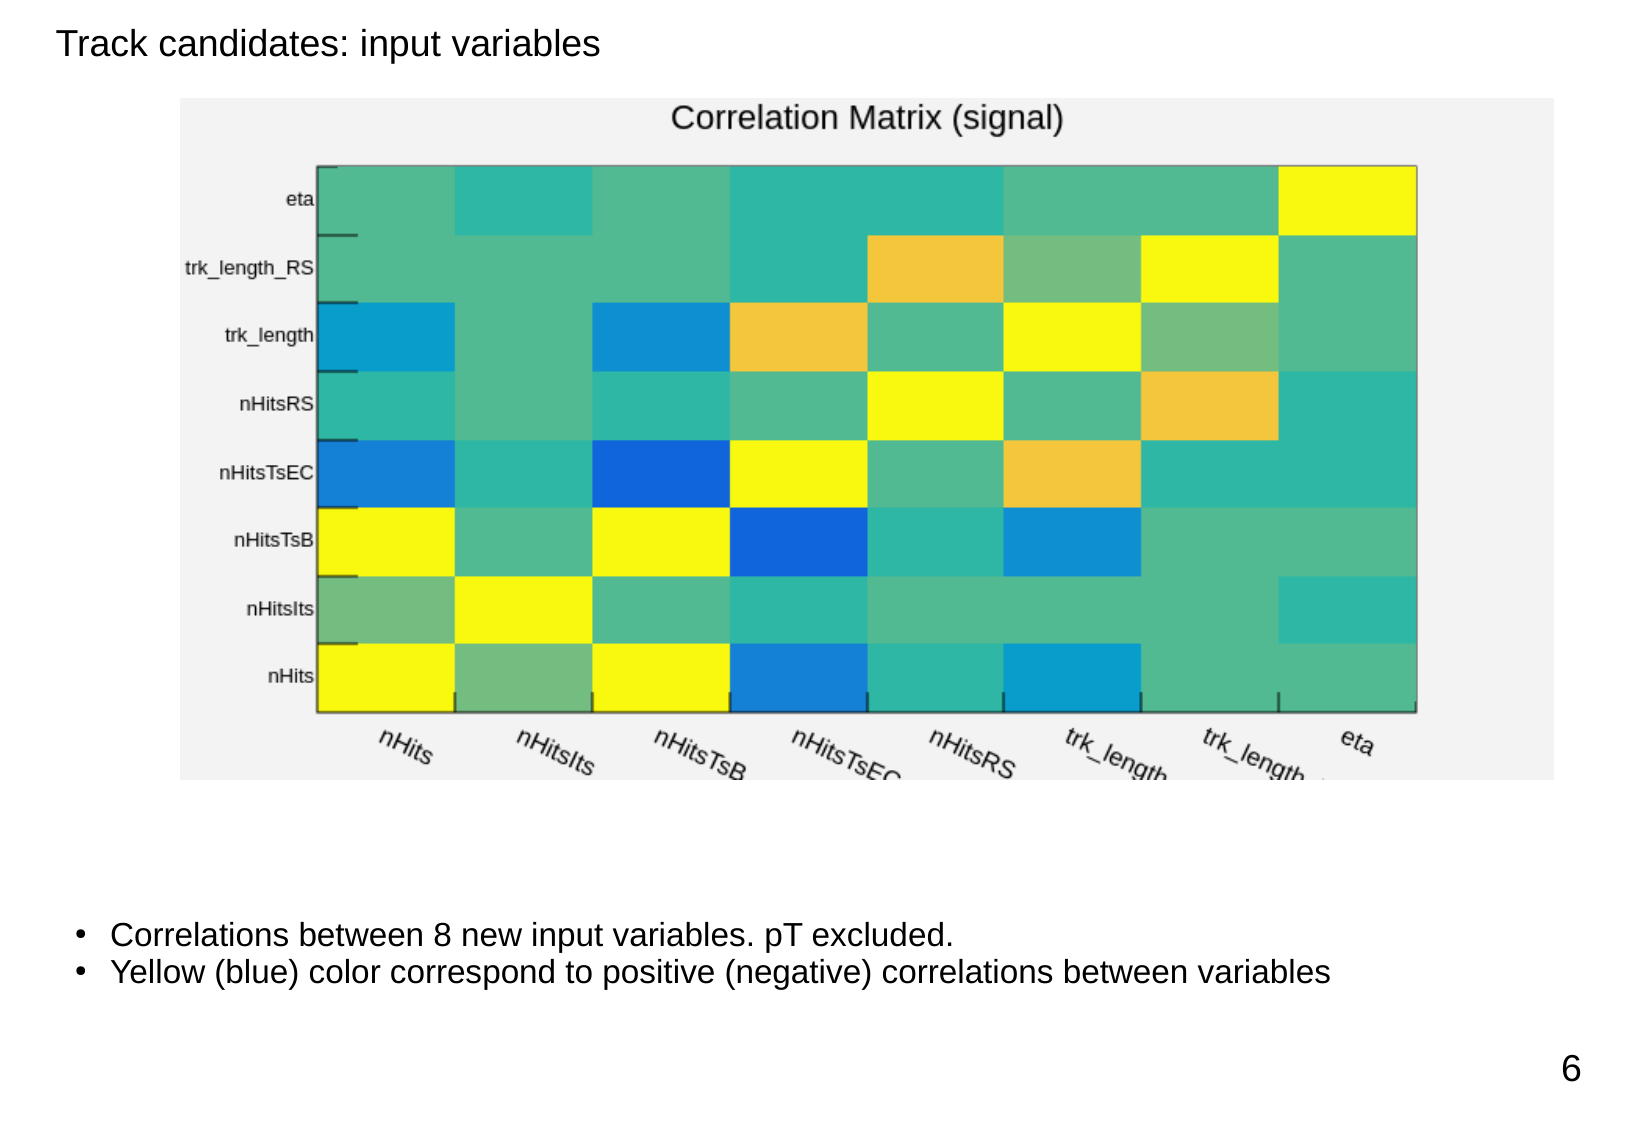

Track candidates: input variables
Correlations between 8 new input variables. pT excluded.
Yellow (blue) color correspond to positive (negative) correlations between variables